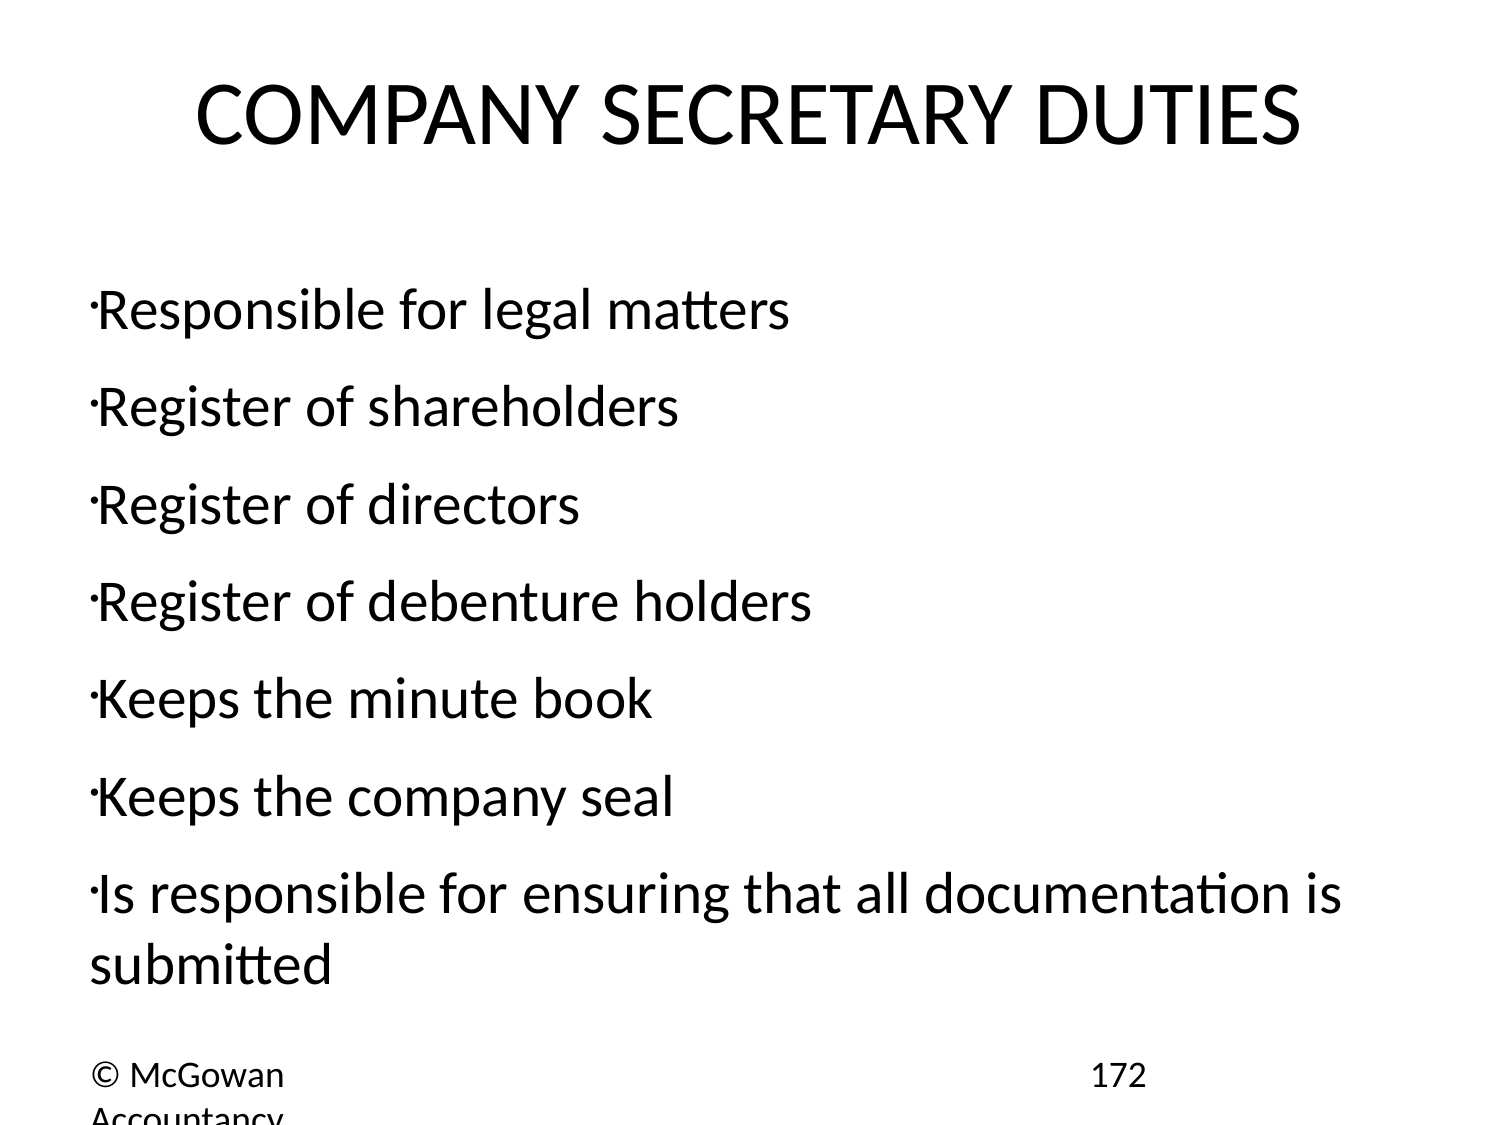

# COMPANY SECRETARY DUTIES
Responsible for legal matters
Register of shareholders
Register of directors
Register of debenture holders
Keeps the minute book
Keeps the company seal
Is responsible for ensuring that all documentation is submitted
© McGowan Accountancy Services
172